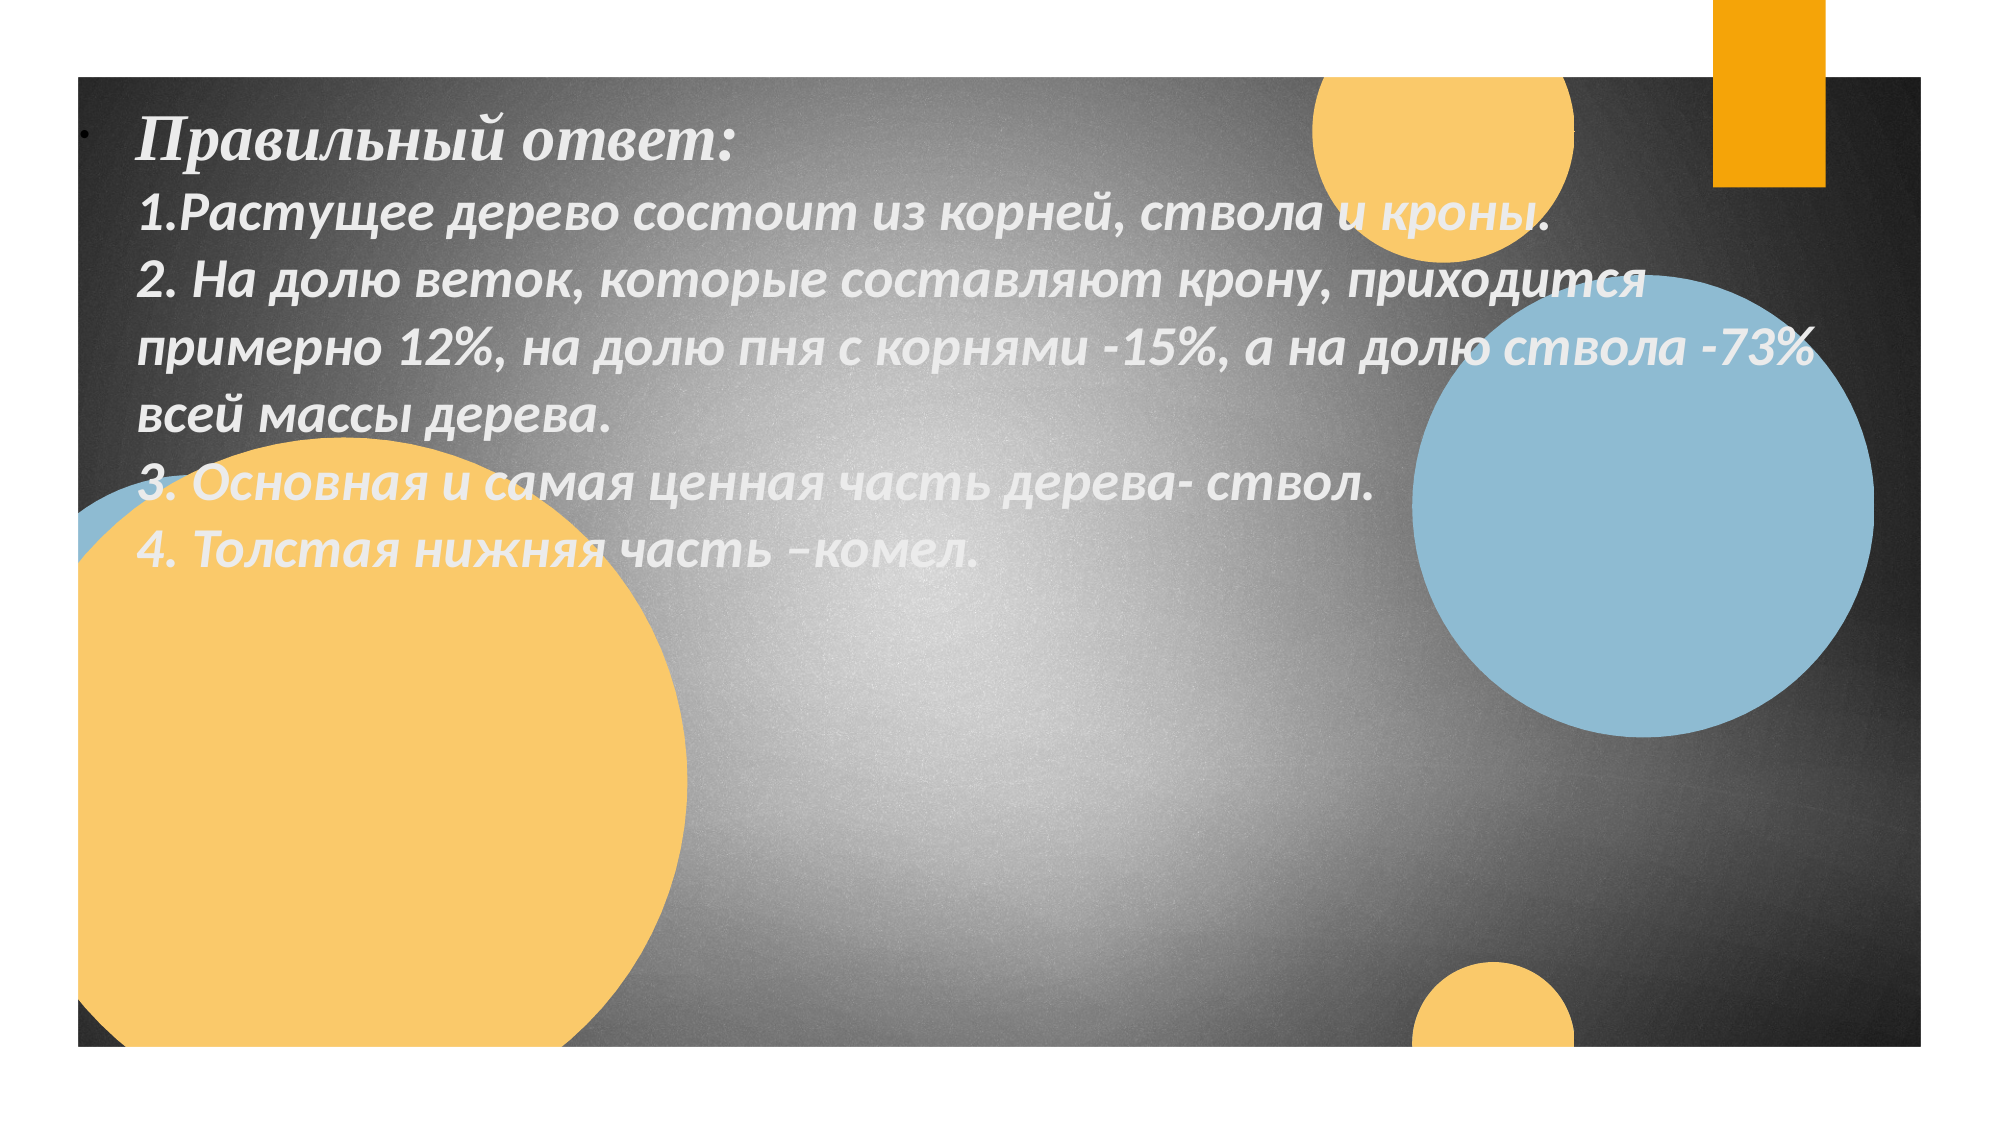

# Правильный ответ: 1.Растущее дерево состоит из корней, ствола и кроны. 2. На долю веток, которые составляют крону, приходится примерно 12%, на долю пня с корнями -15%, а на долю ствола -73% всей массы дерева. 3. Основная и самая ценная часть дерева- ствол. 4. Толстая нижняя часть –комел.